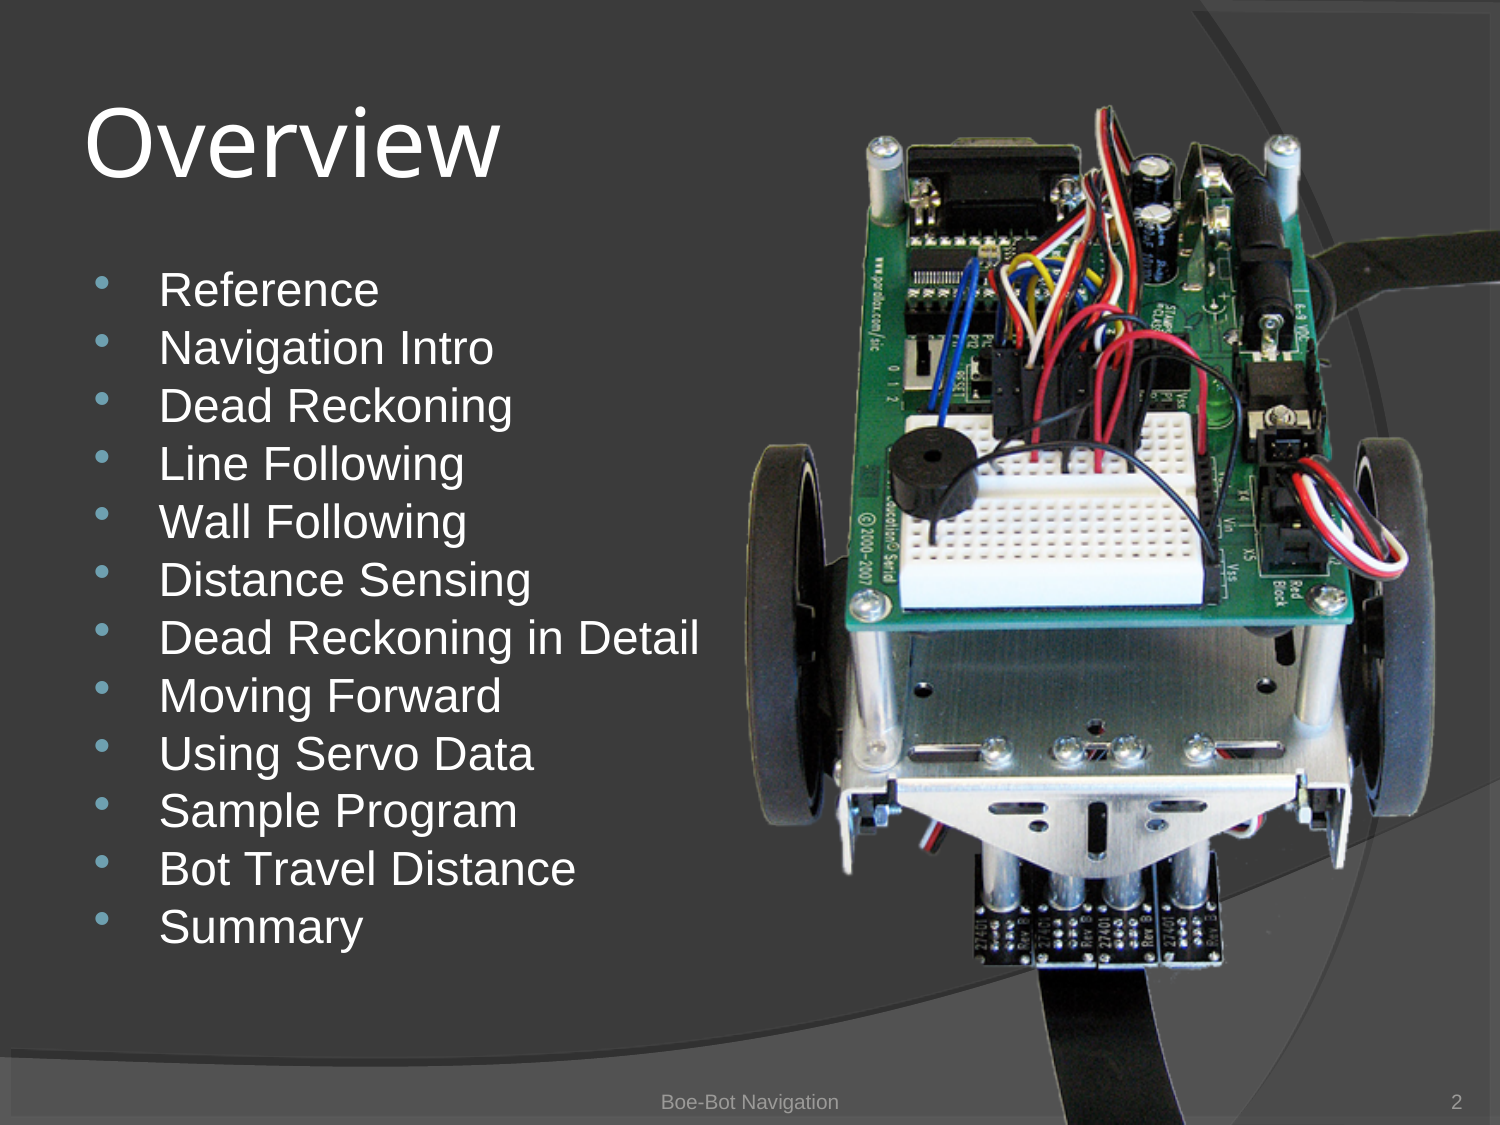

# Overview
Reference
Navigation Intro
Dead Reckoning
Line Following
Wall Following
Distance Sensing
Dead Reckoning in Detail
Moving Forward
Using Servo Data
Sample Program
Bot Travel Distance
Summary
Boe-Bot Navigation